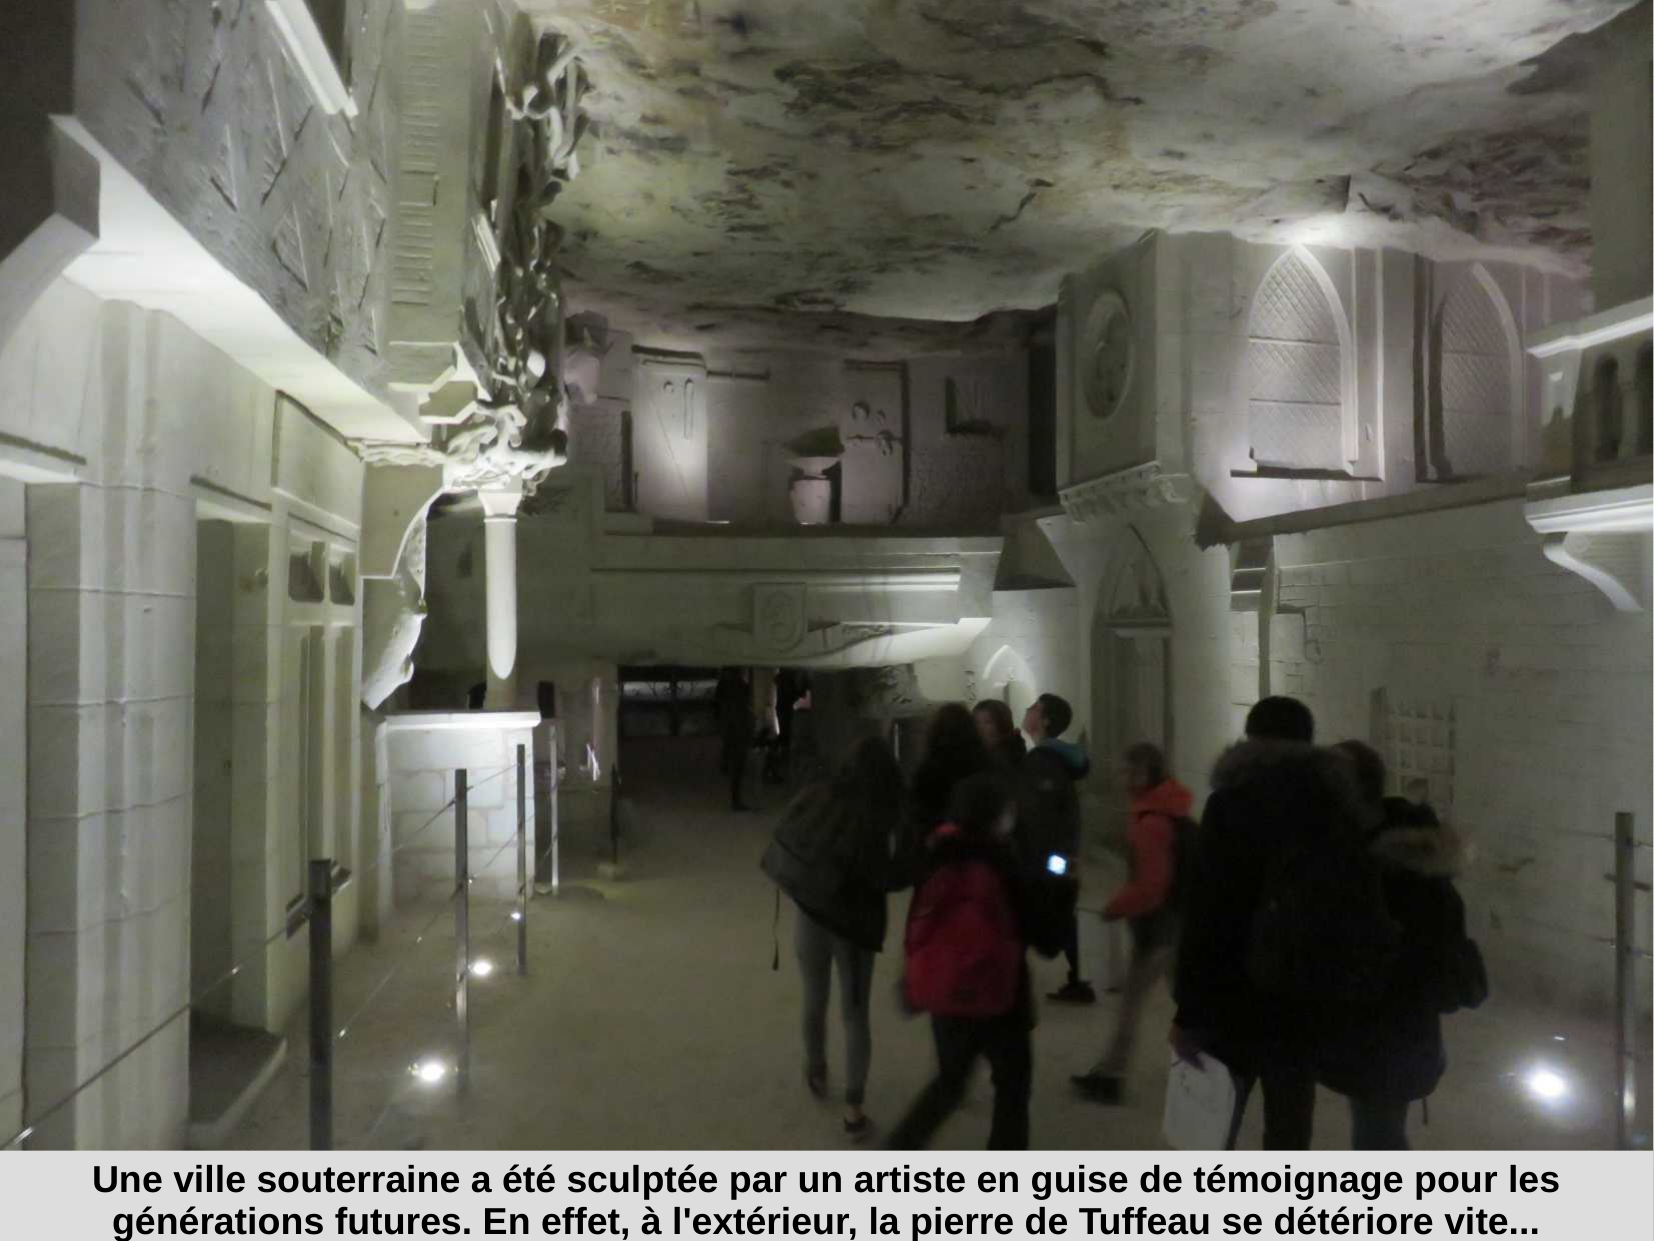

Une ville souterraine a été sculptée par un artiste en guise de témoignage pour les générations futures. En effet, à l'extérieur, la pierre de Tuffeau se détériore vite...